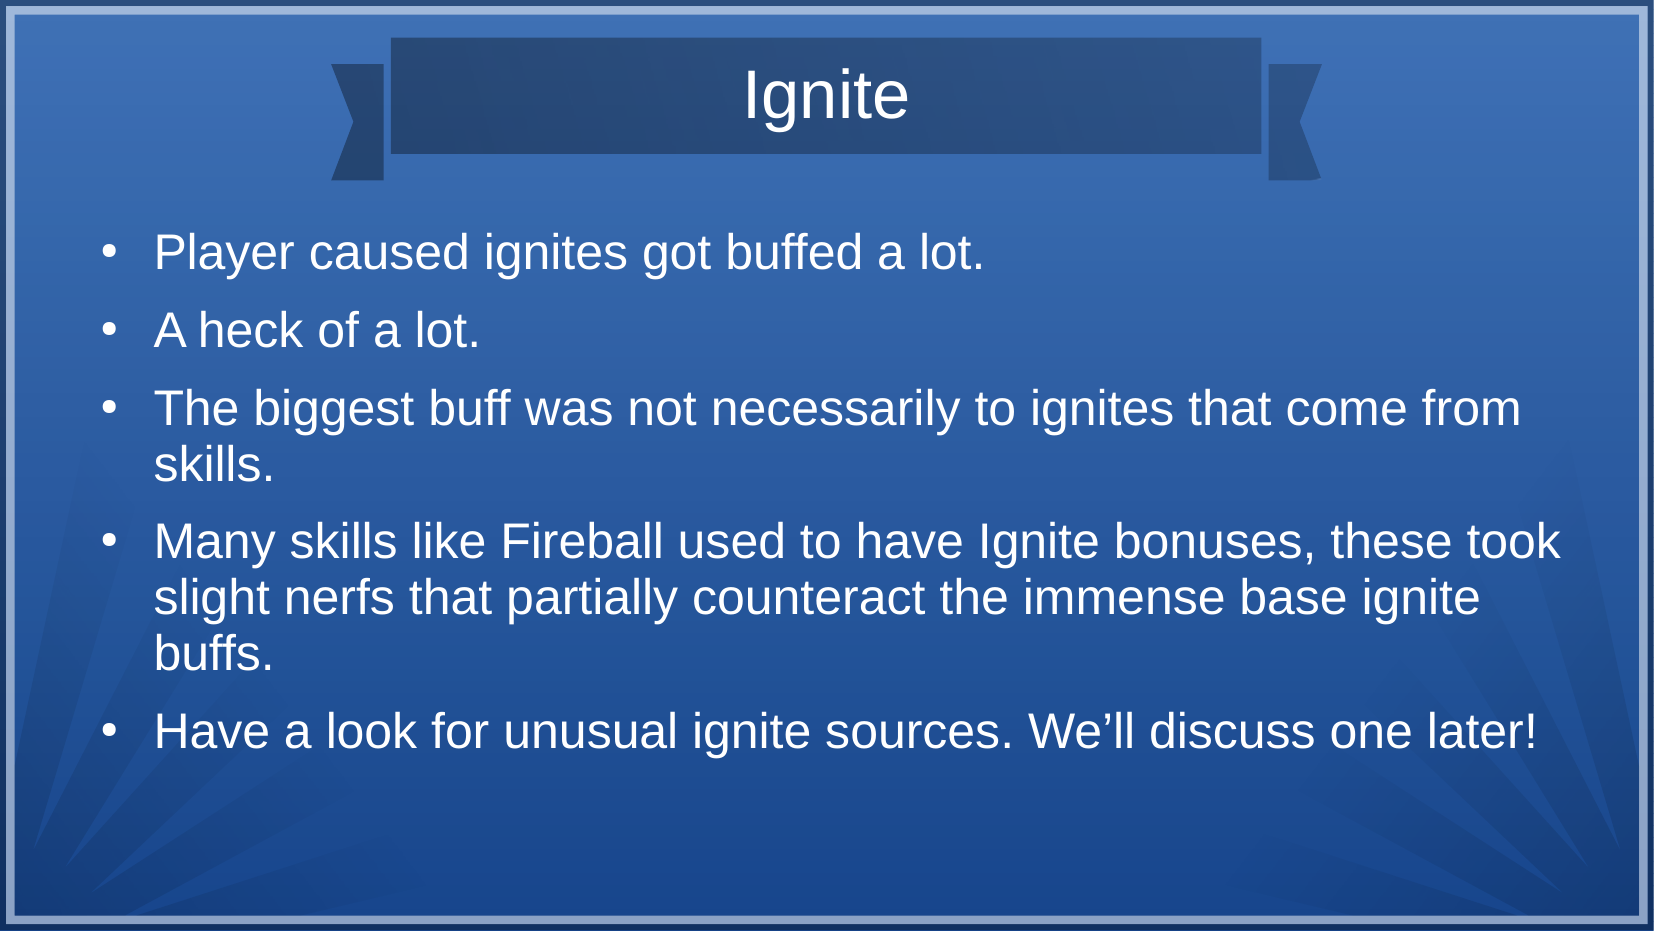

# Ignite
Player caused ignites got buffed a lot.
A heck of a lot.
The biggest buff was not necessarily to ignites that come from skills.
Many skills like Fireball used to have Ignite bonuses, these took slight nerfs that partially counteract the immense base ignite buffs.
Have a look for unusual ignite sources. We’ll discuss one later!